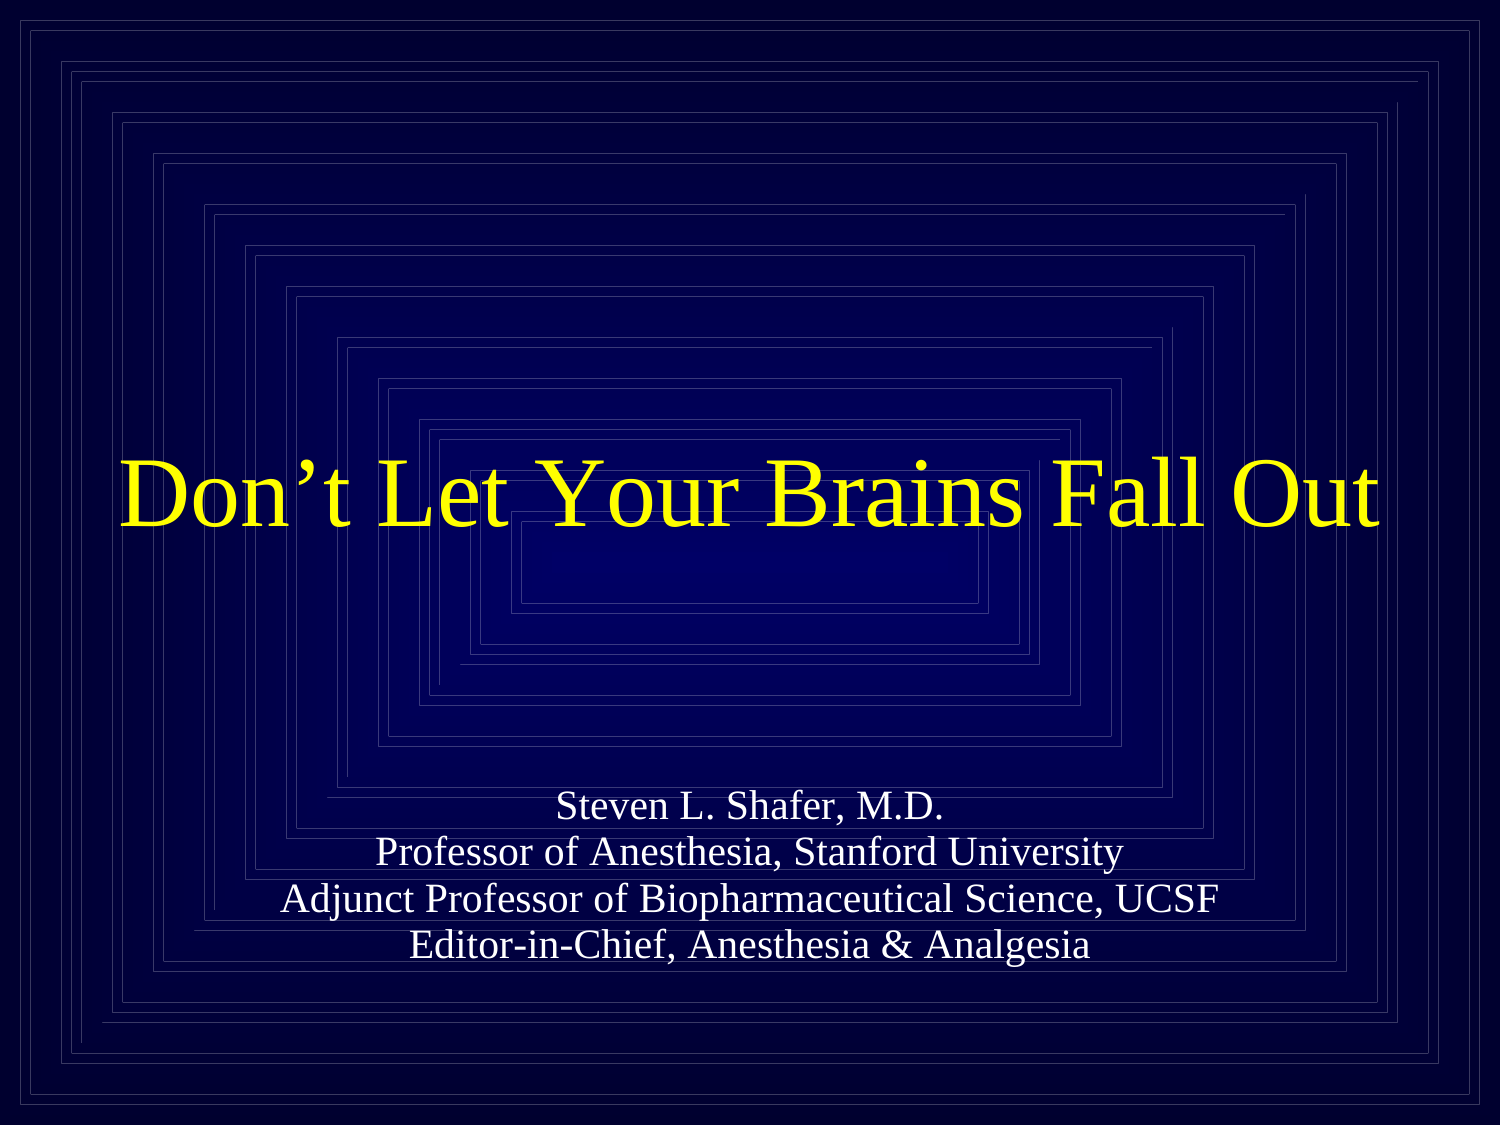

# Don’t Let Your Brains Fall Out
Steven L. Shafer, M.D.
Professor of Anesthesia, Stanford University
Adjunct Professor of Biopharmaceutical Science, UCSF
Editor-in-Chief, Anesthesia & Analgesia